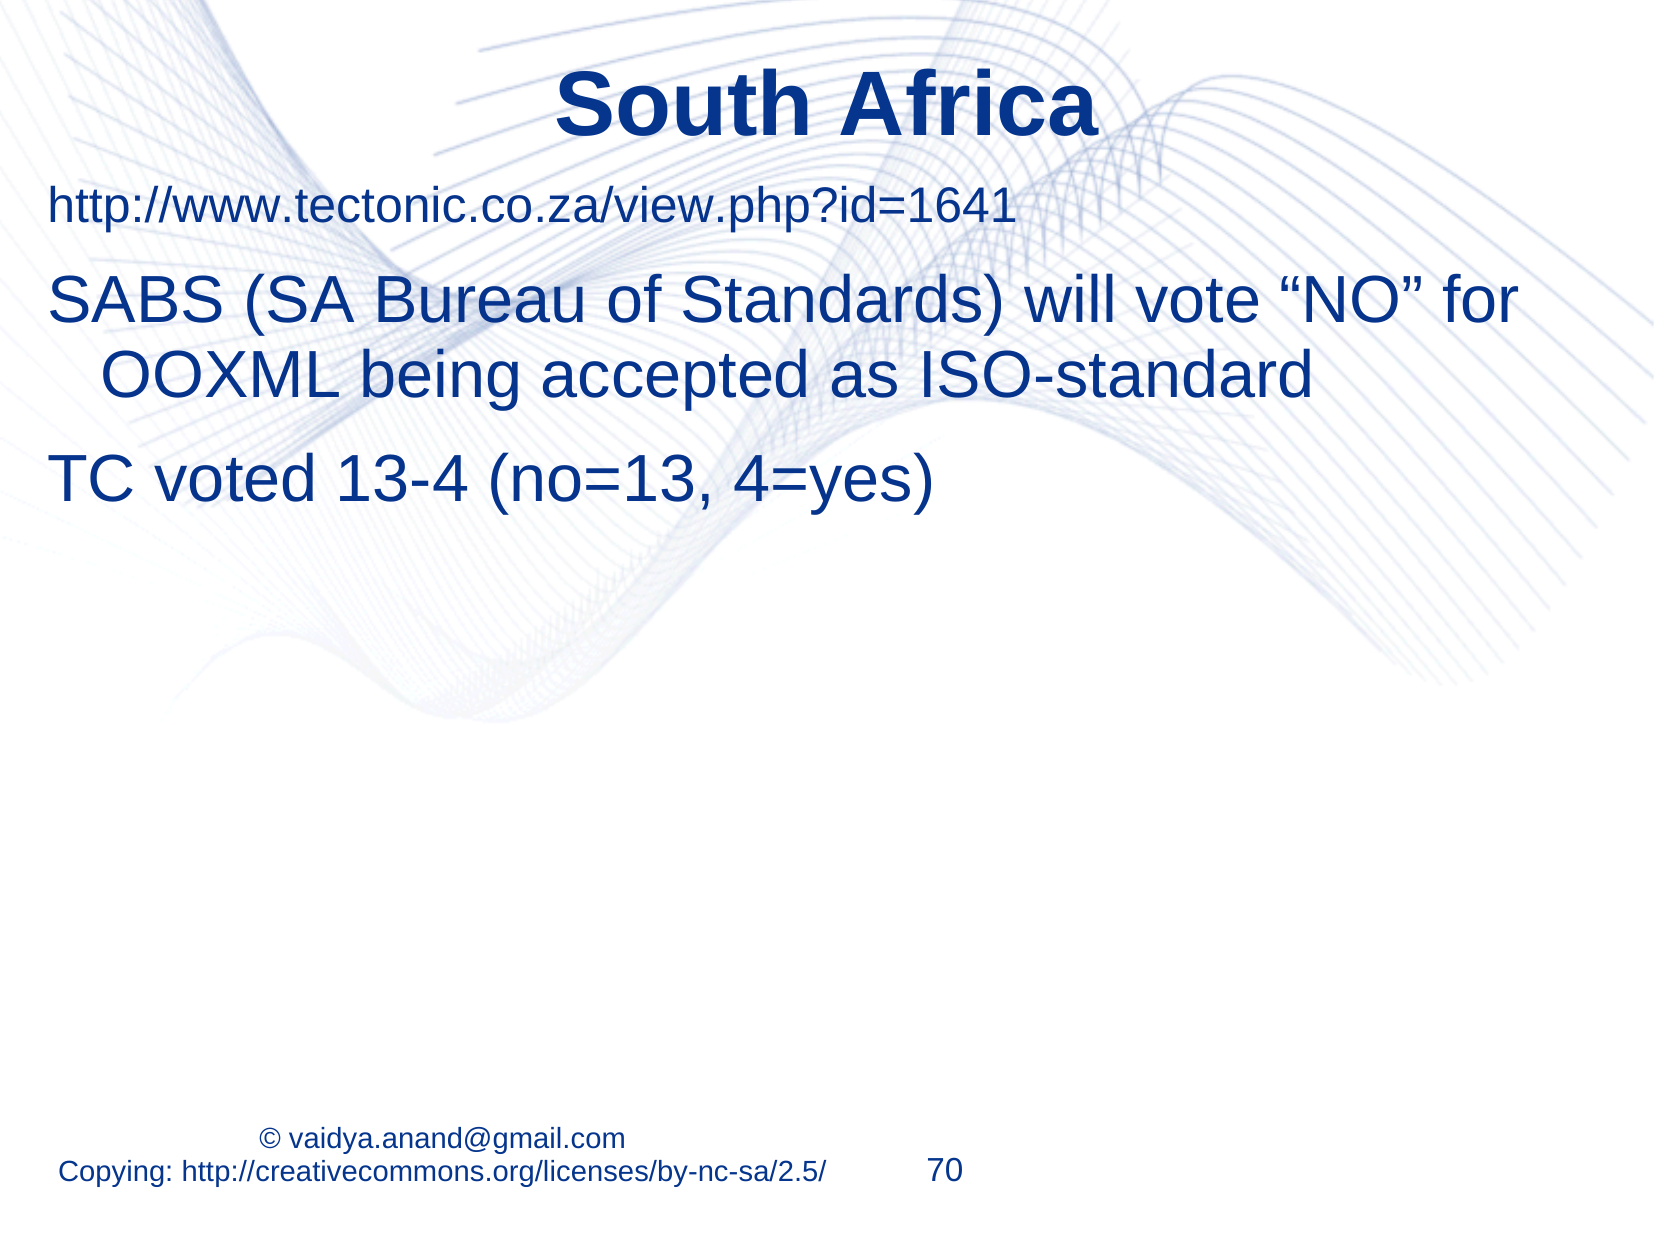

# South Africa
http://www.tectonic.co.za/view.php?id=1641
SABS (SA Bureau of Standards) will vote “NO” for OOXML being accepted as ISO-standard
TC voted 13-4 (no=13, 4=yes)
http://www.broffice.org
70